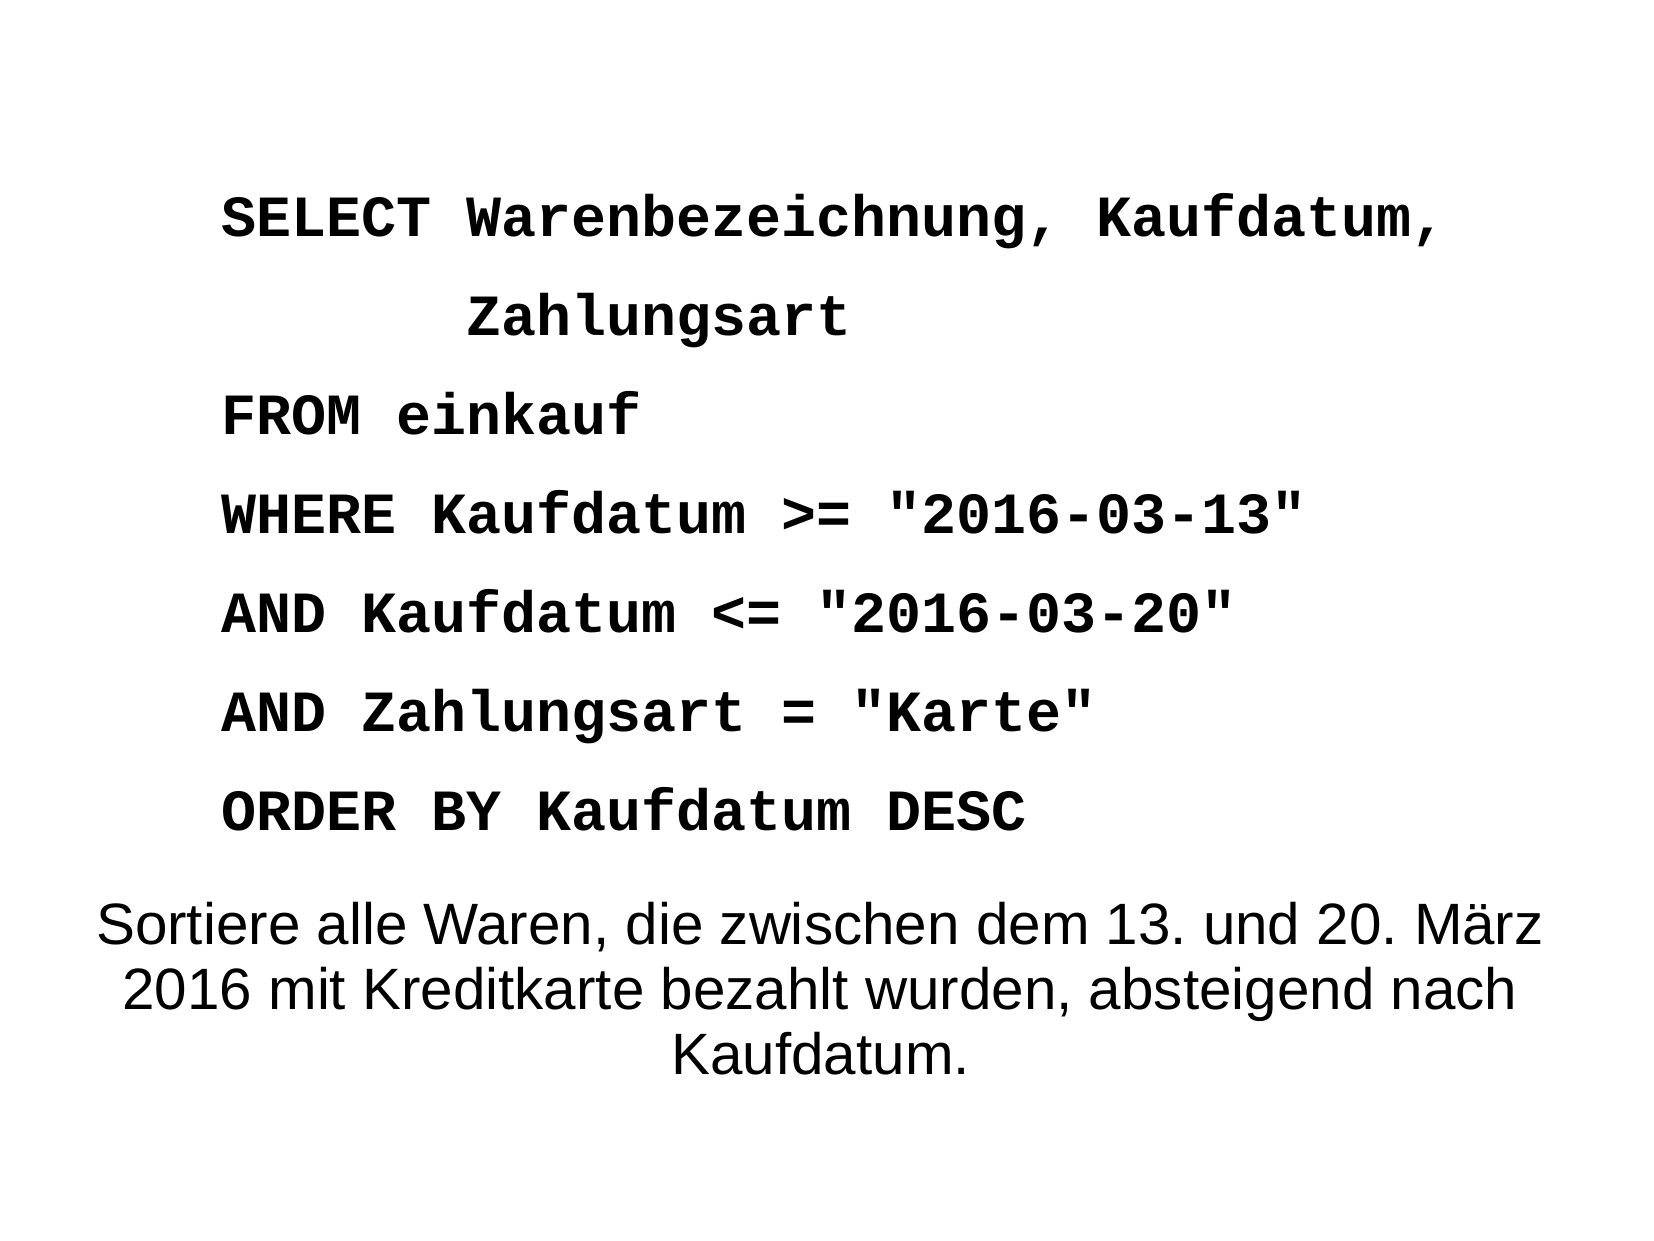

SELECT Warenbezeichnung, Kaufdatum,
 Zahlungsart
FROM einkauf
WHERE Kaufdatum >= "2016-03-13"
AND Kaufdatum <= "2016-03-20"
AND Zahlungsart = "Karte"
ORDER BY Kaufdatum DESC
# Sortiere alle Waren, die zwischen dem 13. und 20. März 2016 mit Kreditkarte bezahlt wurden, absteigend nach Kaufdatum.